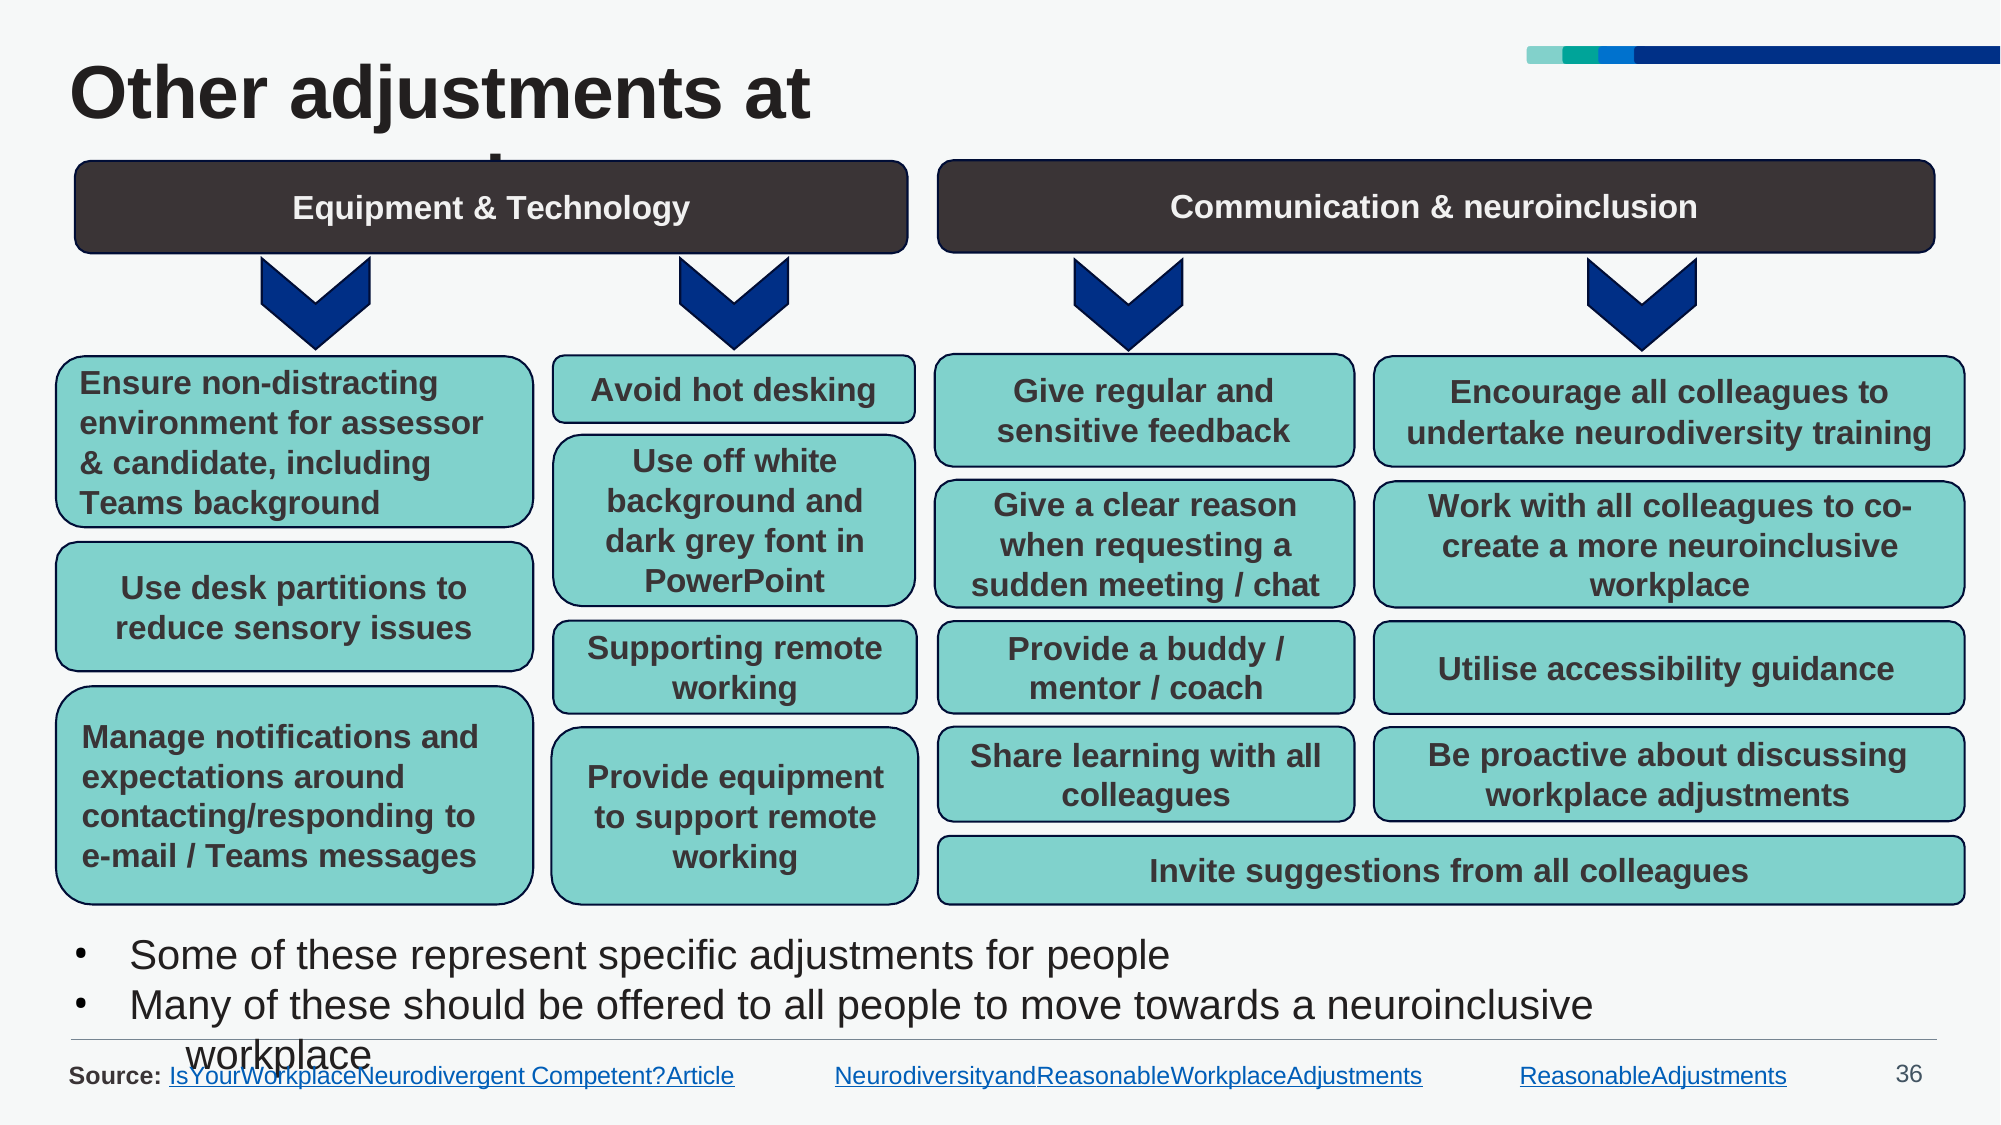

# Other adjustments at work
Communication & neuroinclusion
Equipment & Technology
Ensure non-distracting environment for assessor & candidate, including Teams background
Avoid hot desking
Give regular and sensitive feedback
Encourage all colleagues to
undertake neurodiversity training
Use off white background and dark grey font in PowerPoint
Give a clear reason when requesting a sudden meeting / chat
Work with all colleagues to co- create a more neuroinclusive workplace
Use desk partitions to reduce sensory issues
Supporting remote
working
Provide a buddy /
mentor / coach
Utilise accessibility guidance
Manage notifications and expectations around contacting/responding to e-mail / Teams messages
Be proactive about discussing workplace adjustments
Share learning with all
colleagues
Provide equipment to support remote working
Invite suggestions from all colleagues
Some of these represent specific adjustments for people
Many of these should be offered to all people to move towards a neuroinclusive workplace
23
Source: IsYourWorkplaceNeurodivergent Competent?Article
NeurodiversityandReasonableWorkplaceAdjustments
ReasonableAdjustments